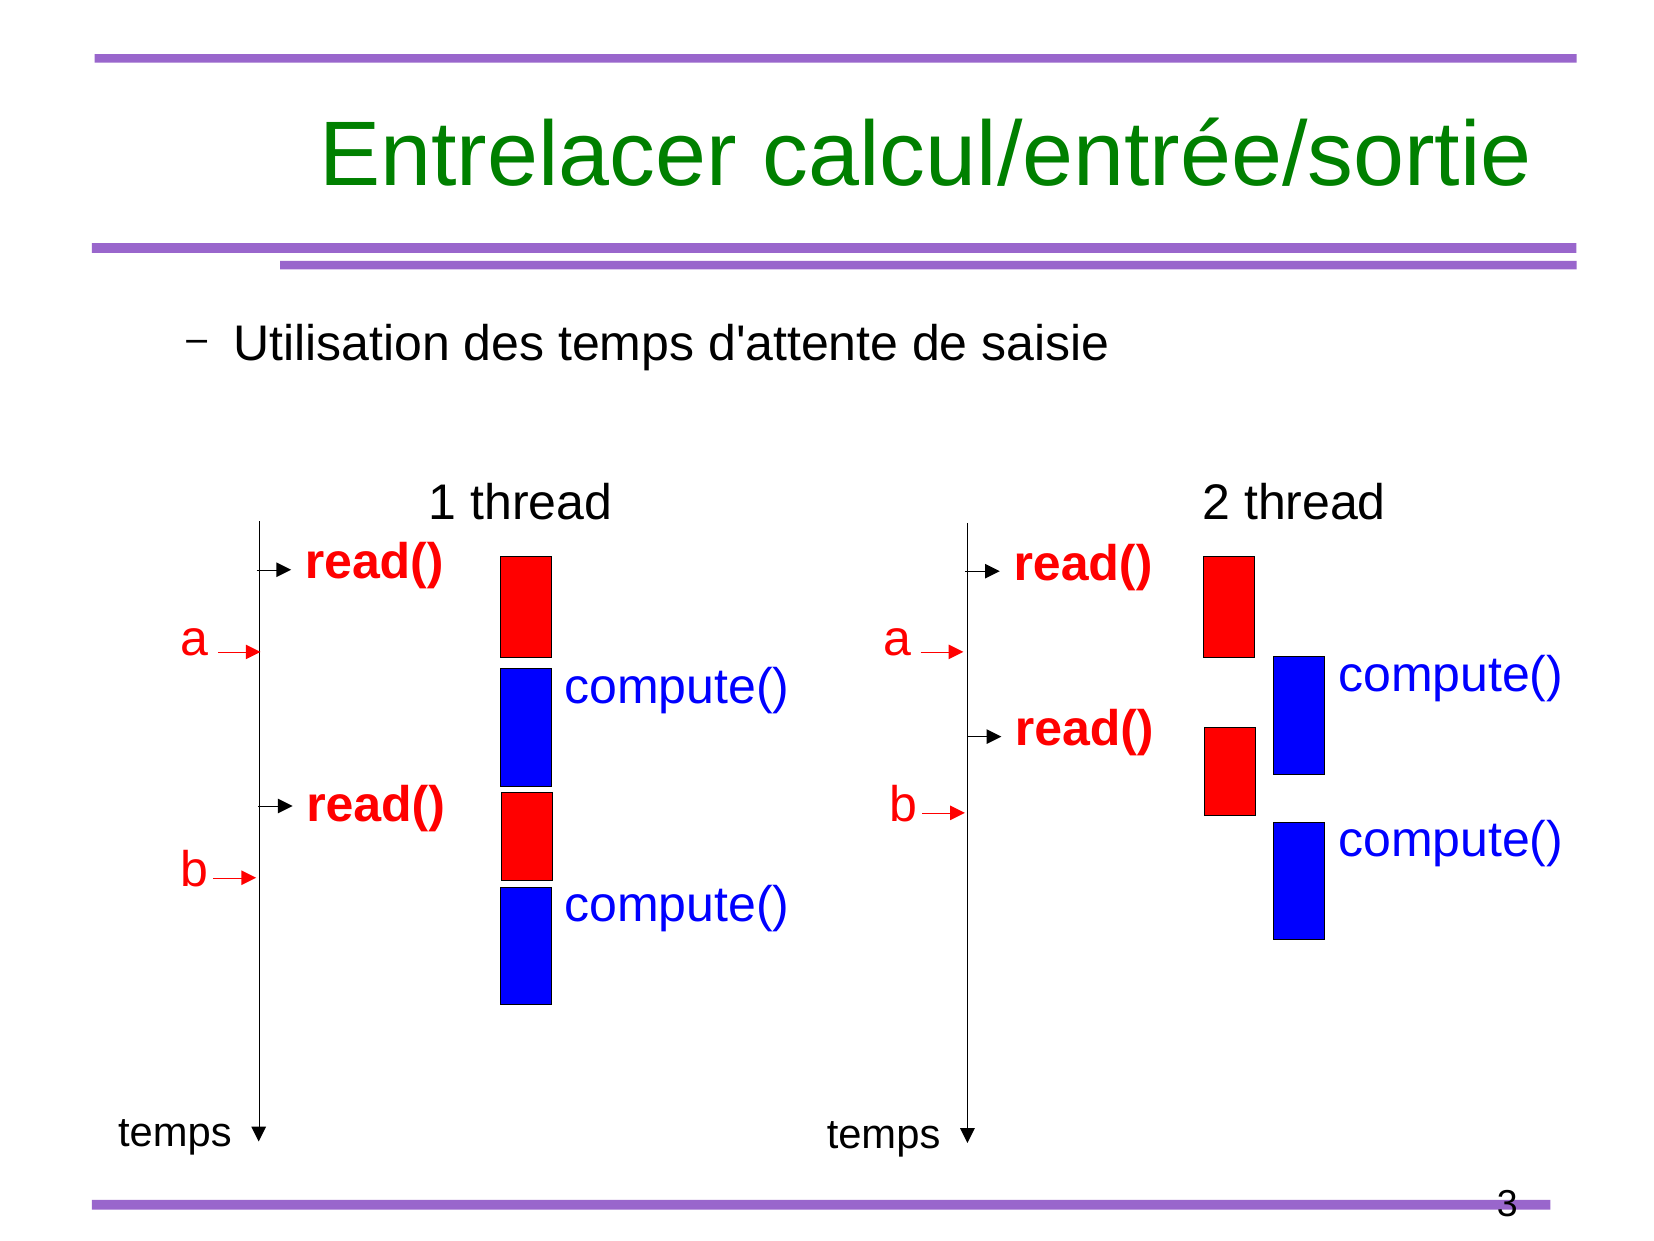

# Entrelacer calcul/entrée/sortie
Utilisation des temps d'attente de saisie
1 thread
2 thread
read()
read()
a
a
compute()
compute()
read()
read()
b
compute()
b
compute()
temps
temps